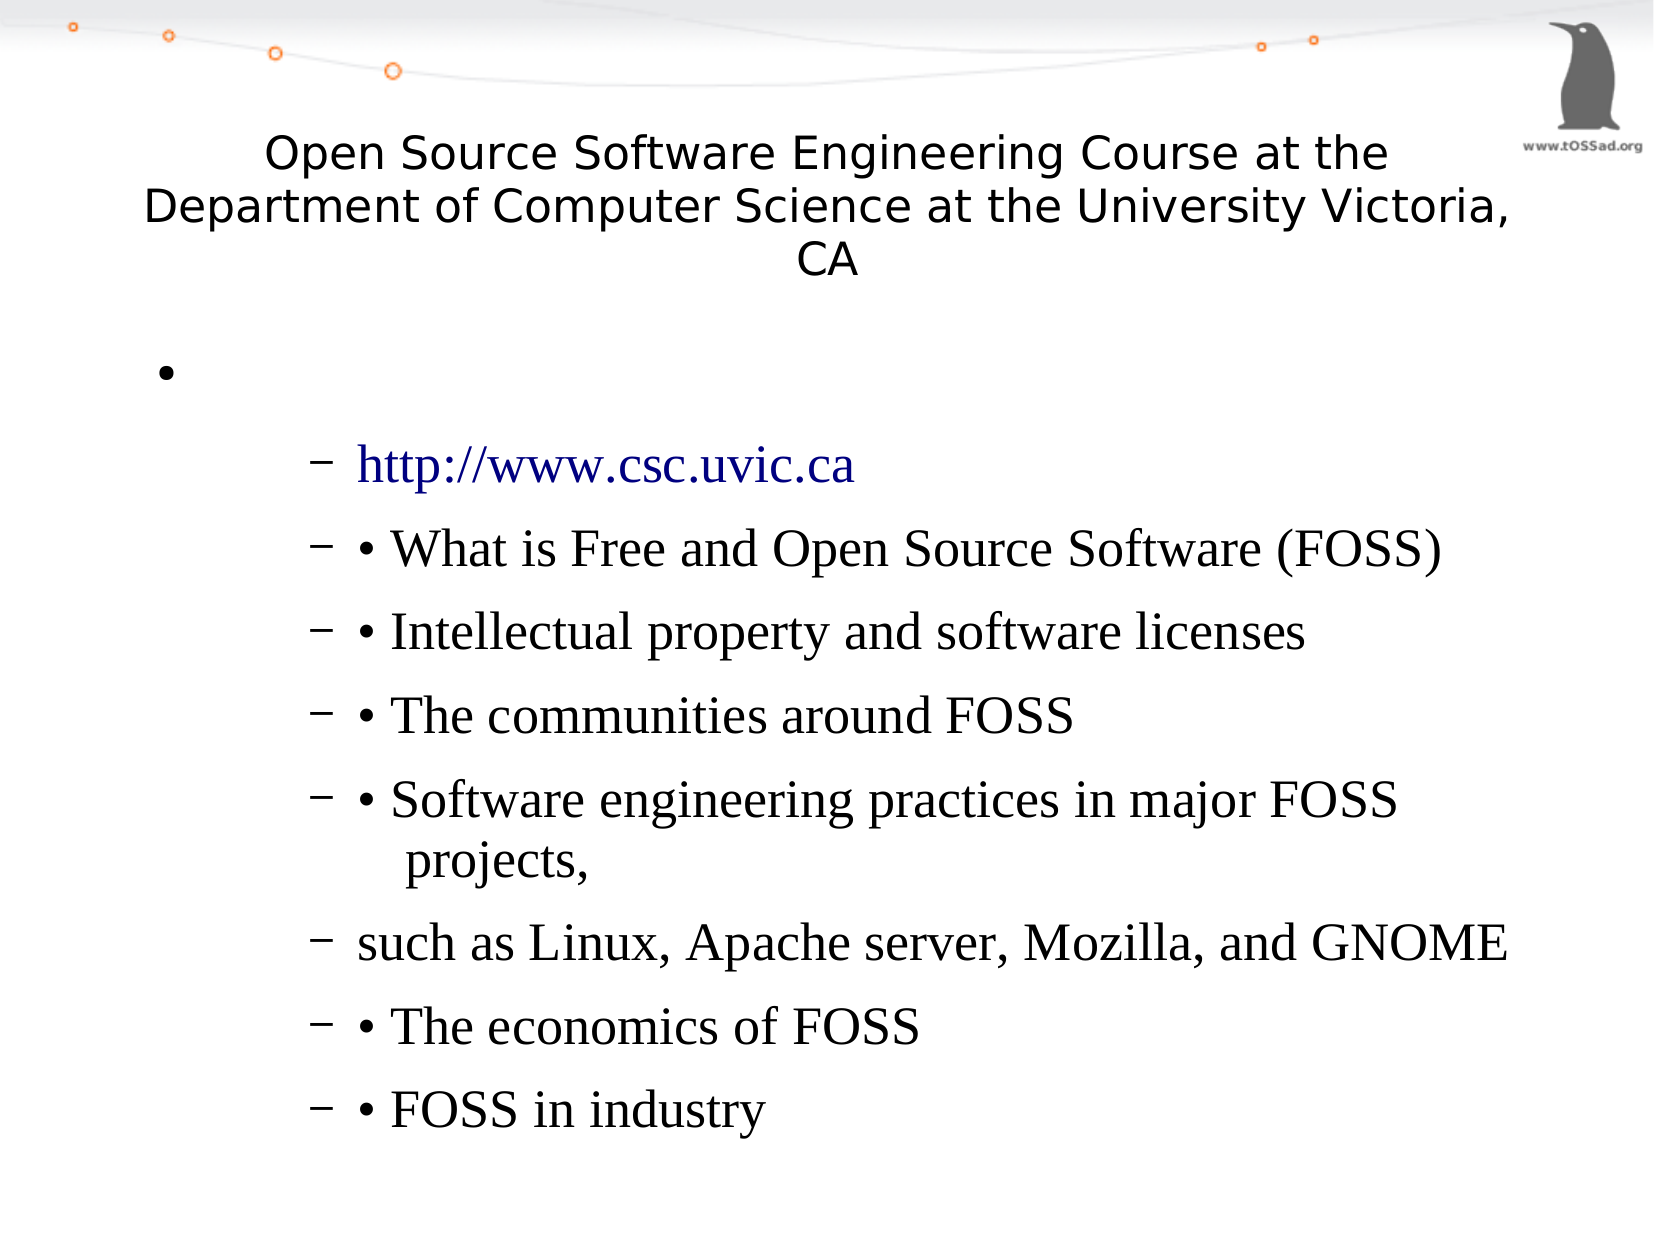

# Open Source Software Engineering Course at the Department of Computer Science at the University Victoria, CA
http://www.csc.uvic.ca
• What is Free and Open Source Software (FOSS)
• Intellectual property and software licenses
• The communities around FOSS
• Software engineering practices in major FOSS projects,
such as Linux, Apache server, Mozilla, and GNOME
• The economics of FOSS
• FOSS in industry